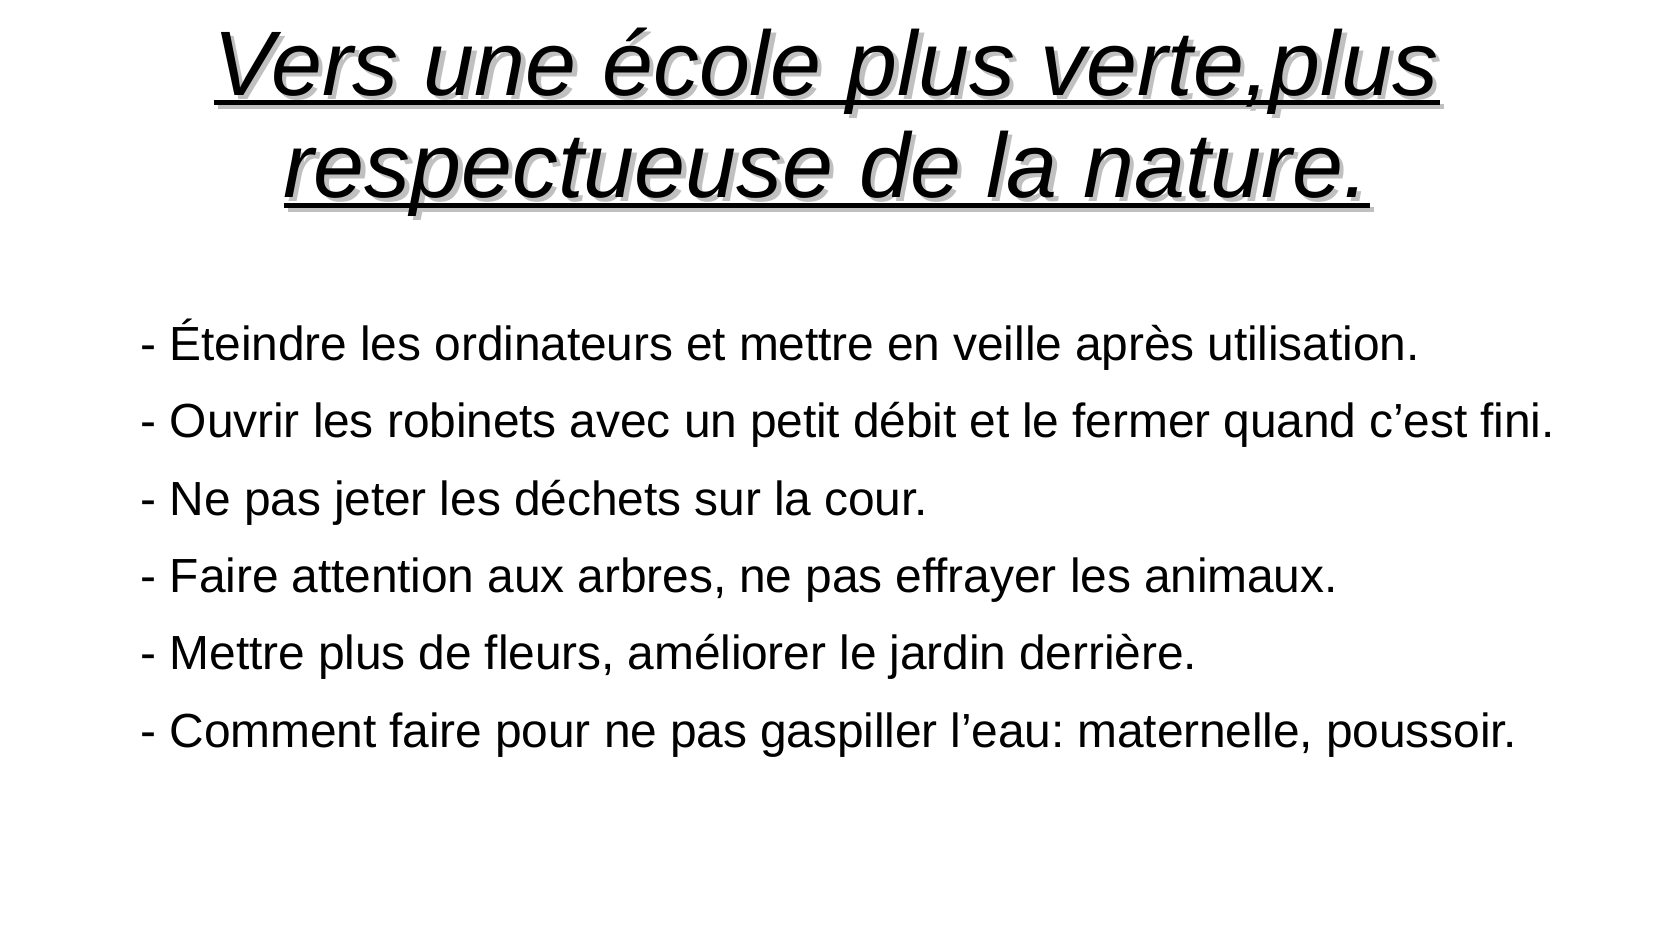

# Vers une école plus verte,plus respectueuse de la nature.
- Éteindre les ordinateurs et mettre en veille après utilisation.
- Ouvrir les robinets avec un petit débit et le fermer quand c’est fini.
- Ne pas jeter les déchets sur la cour.
- Faire attention aux arbres, ne pas effrayer les animaux.
- Mettre plus de fleurs, améliorer le jardin derrière.
- Comment faire pour ne pas gaspiller l’eau: maternelle, poussoir.